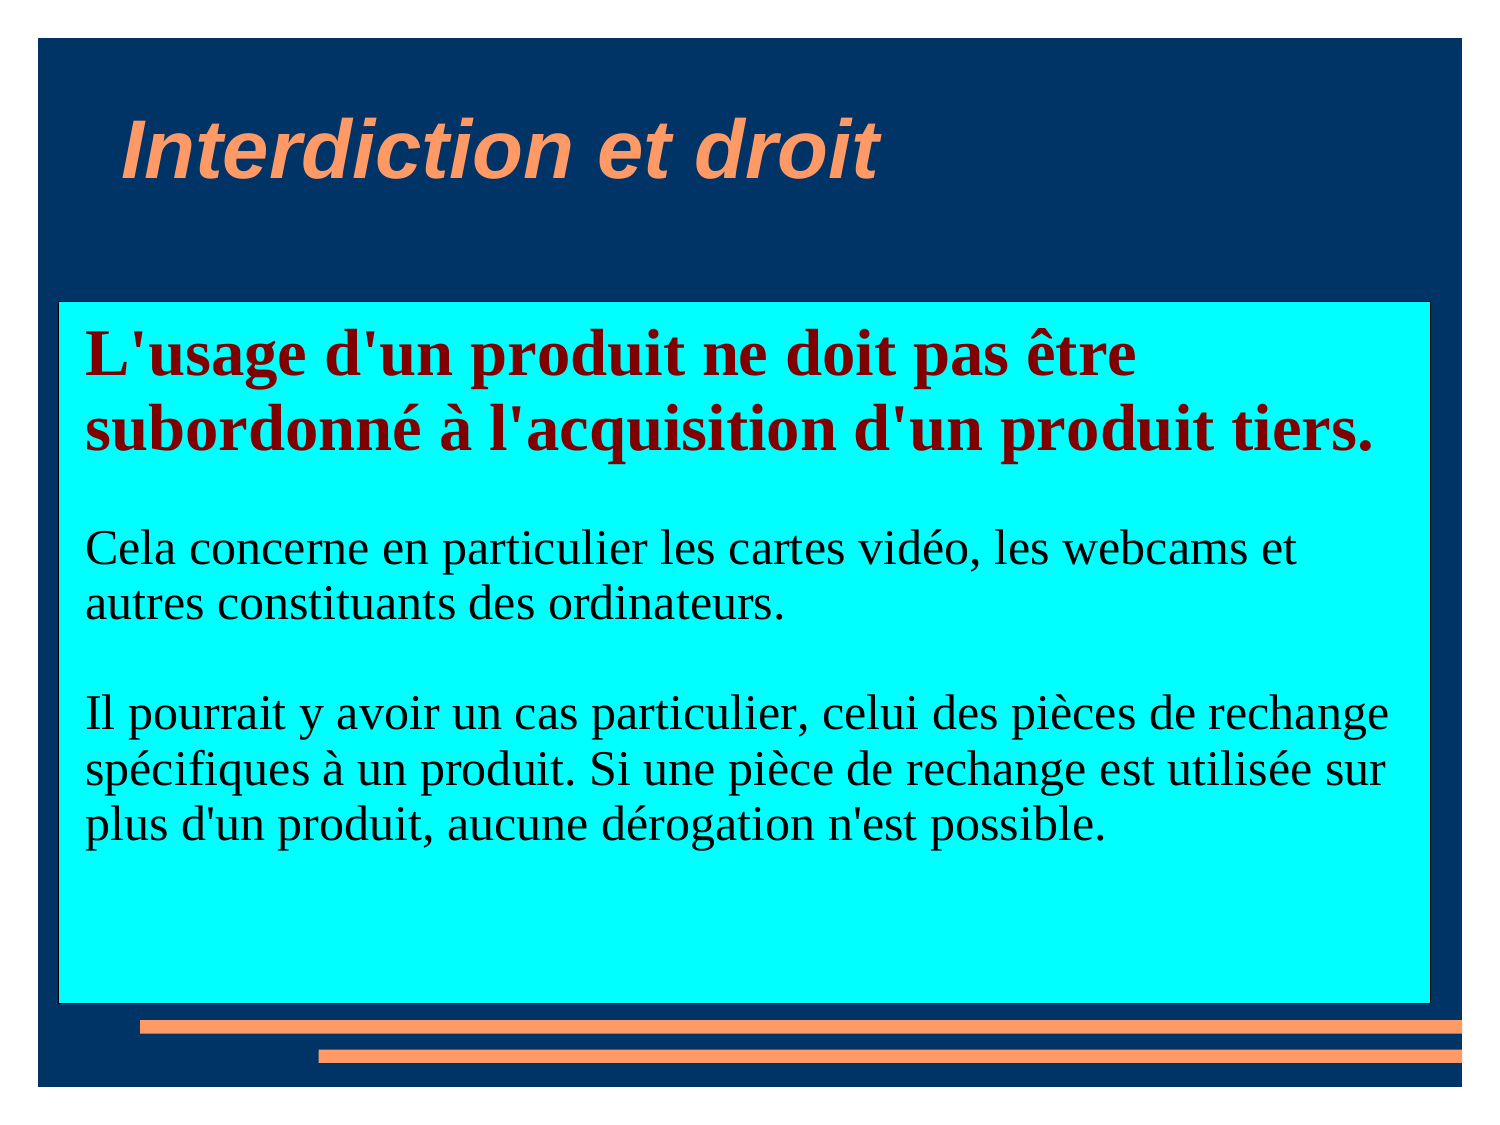

# Interdiction et droit
L'usage d'un produit ne doit pas être subordonné à l'acquisition d'un produit tiers.
Cela concerne en particulier les cartes vidéo, les webcams et autres constituants des ordinateurs.
Il pourrait y avoir un cas particulier, celui des pièces de rechange spécifiques à un produit. Si une pièce de rechange est utilisée sur plus d'un produit, aucune dérogation n'est possible.